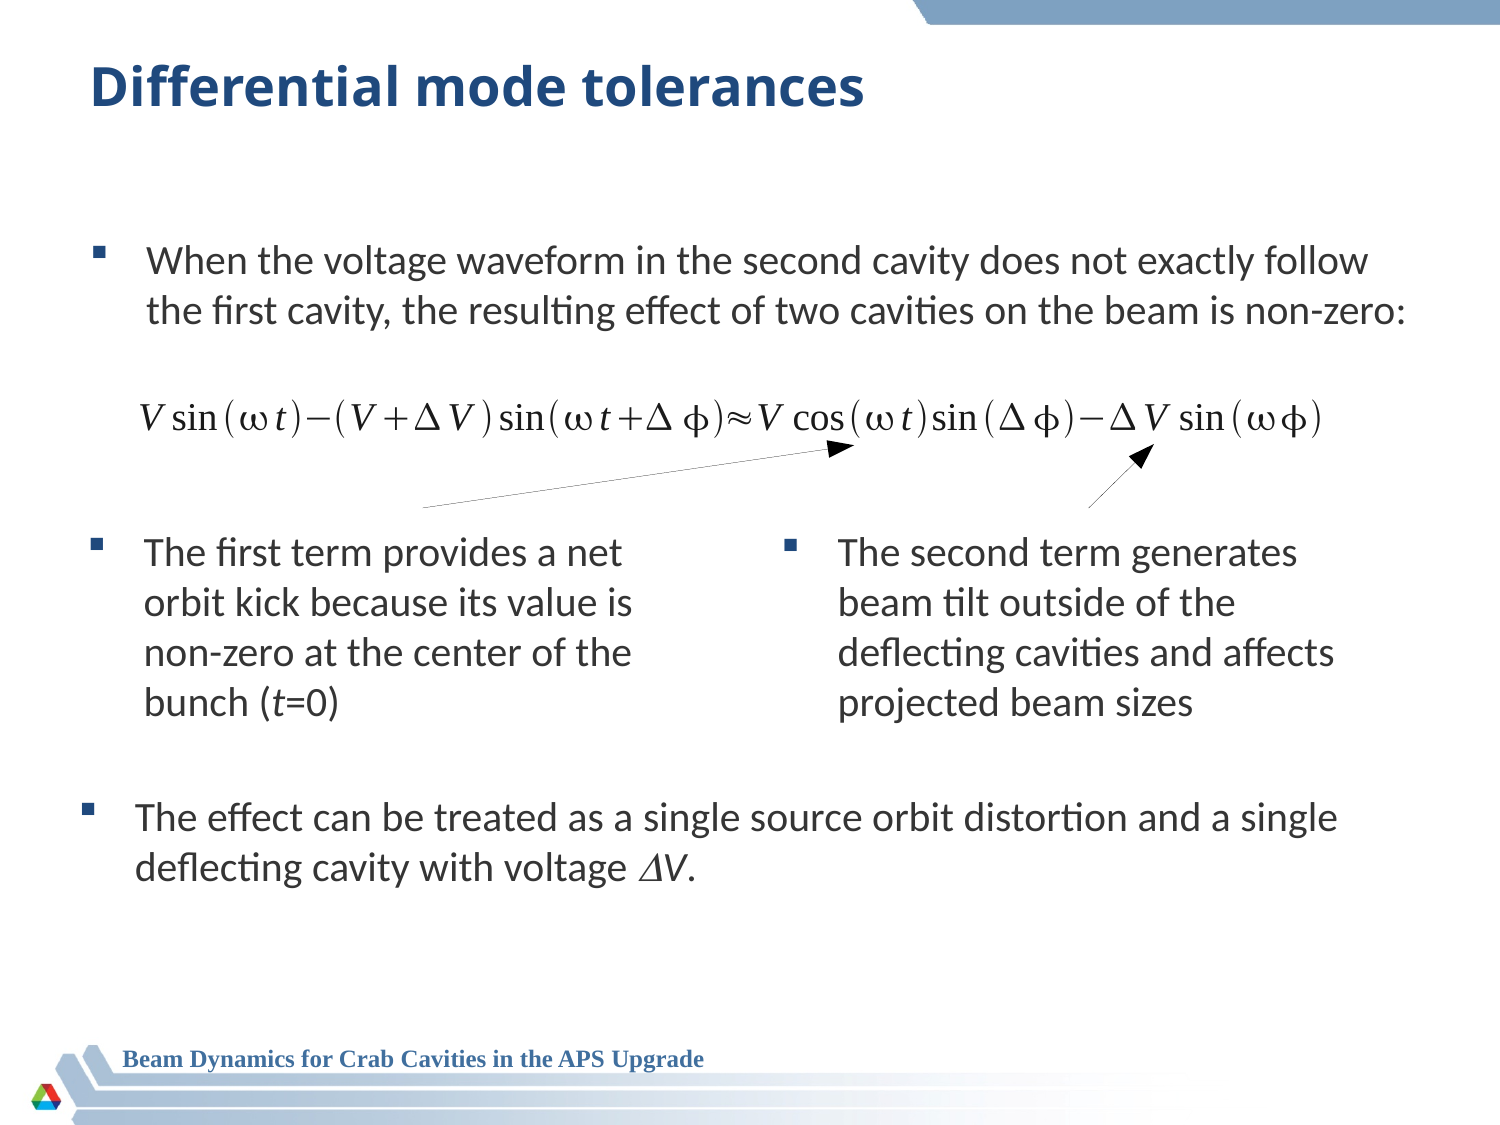

# Differential mode tolerances
When the voltage waveform in the second cavity does not exactly follow the first cavity, the resulting effect of two cavities on the beam is non-zero:
The first term provides a net orbit kick because its value is non-zero at the center of the bunch (t=0)
The second term generates beam tilt outside of the deflecting cavities and affects projected beam sizes
The effect can be treated as a single source orbit distortion and a single deflecting cavity with voltage DV.